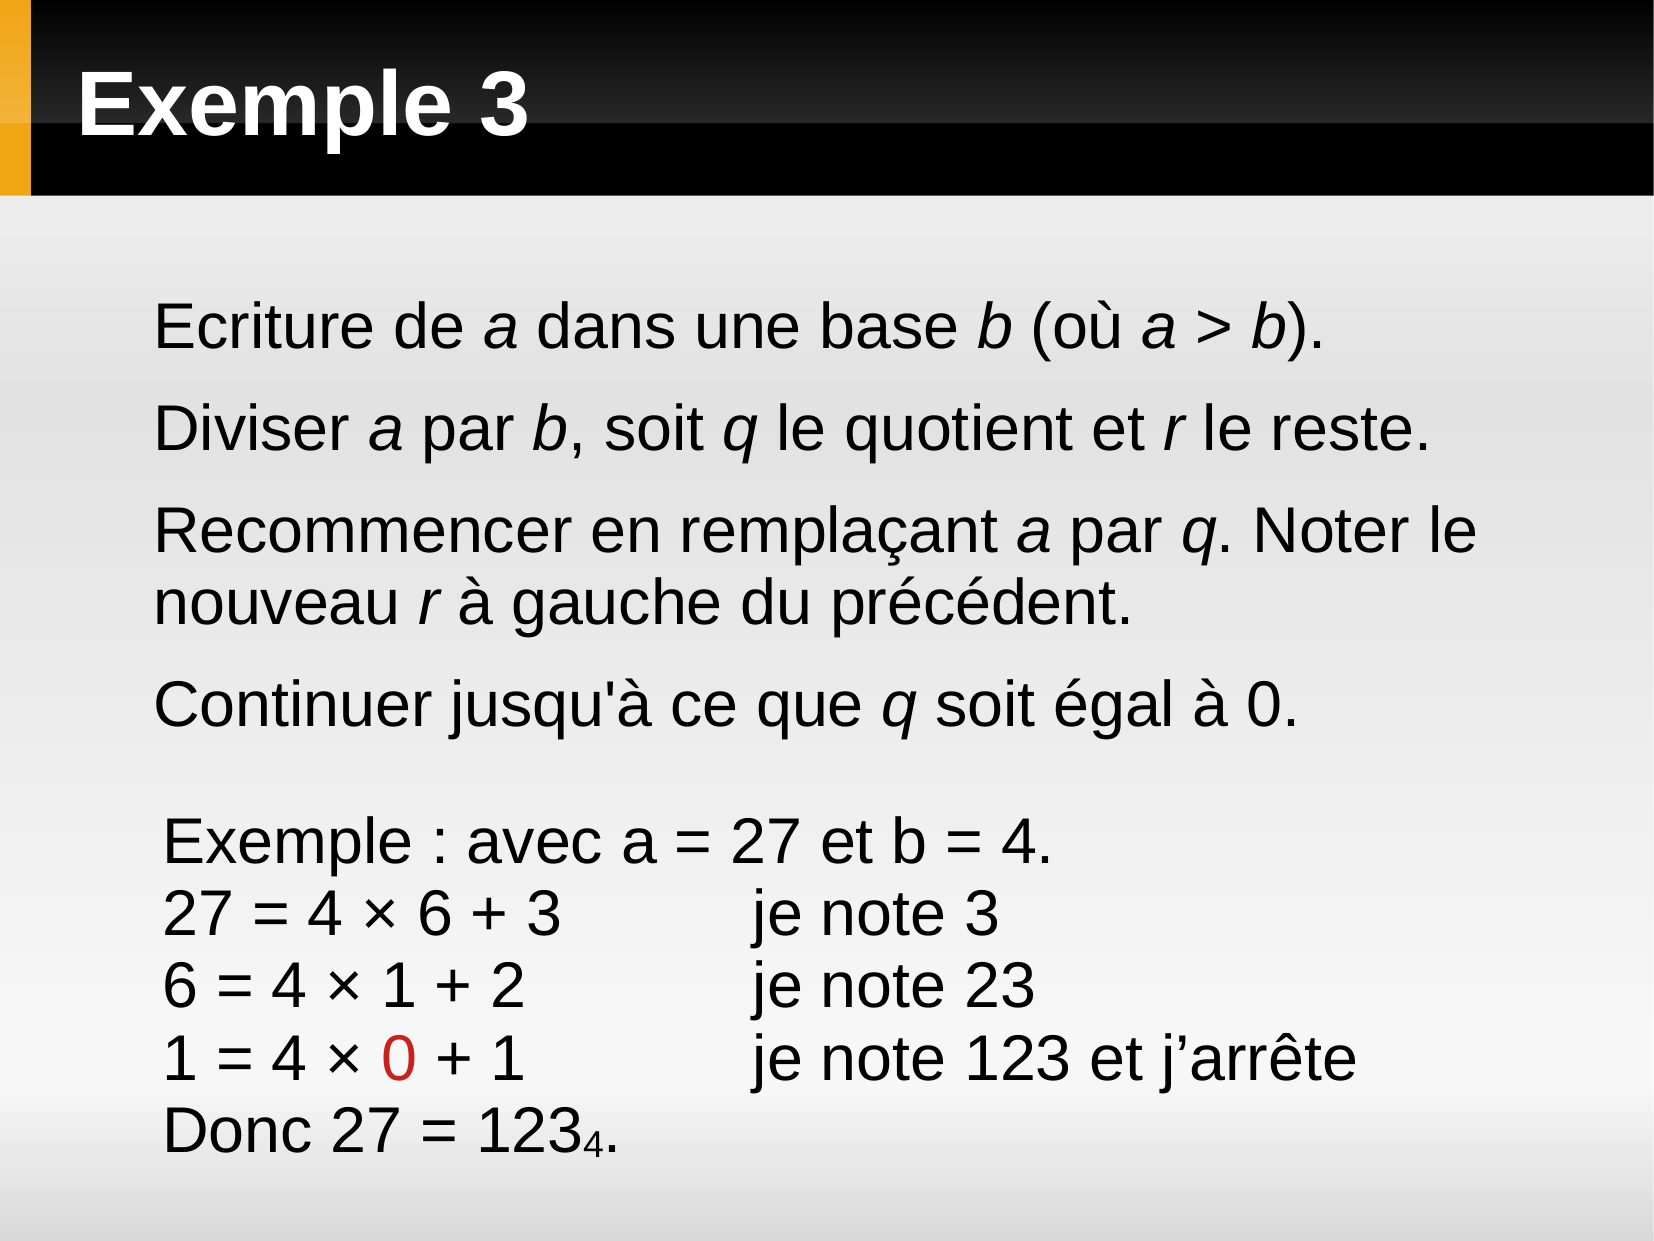

# Exemple 3
Ecriture de a dans une base b (où a > b).
Diviser a par b, soit q le quotient et r le reste.
Recommencer en remplaçant a par q. Noter le nouveau r à gauche du précédent.
Continuer jusqu'à ce que q soit égal à 0.
Exemple : avec a = 27 et b = 4.
27 = 4 × 6 + 3			je note 3
6 = 4 × 1 + 2				je note 23
1 = 4 × 0 + 1				je note 123 et j’arrête
Donc 27 = 1234.